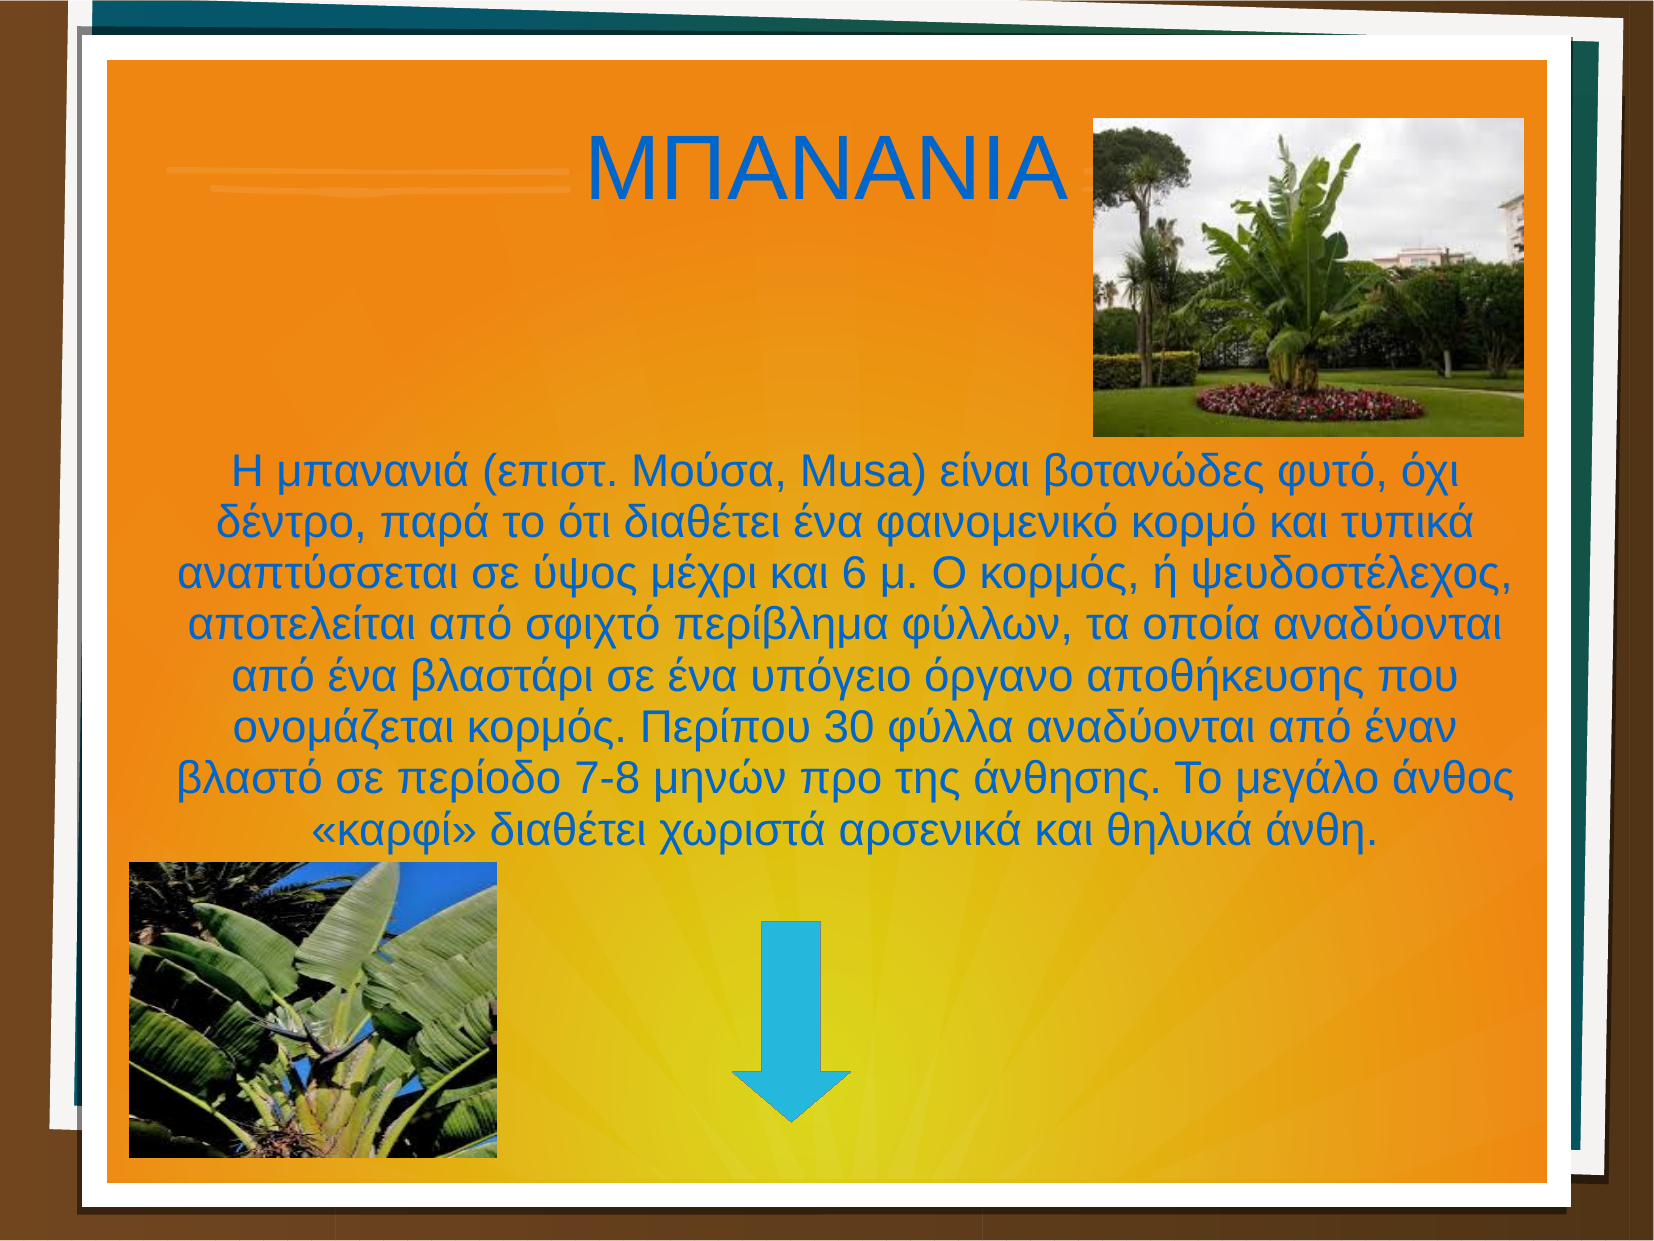

# ΜΠΑΝΑΝΙΑ
Η μπανανιά (επιστ. Μούσα, Musa) είναι βοτανώδες φυτό, όχι δέντρο, παρά το ότι διαθέτει ένα φαινομενικό κορμό και τυπικά αναπτύσσεται σε ύψος μέχρι και 6 μ. Ο κορμός, ή ψευδοστέλεχος, αποτελείται από σφιχτό περίβλημα φύλλων, τα οποία αναδύονται από ένα βλαστάρι σε ένα υπόγειο όργανο αποθήκευσης που ονομάζεται κορμός. Περίπου 30 φύλλα αναδύονται από έναν βλαστό σε περίοδο 7-8 μηνών προ της άνθησης. Το μεγάλο άνθος «καρφί» διαθέτει χωριστά αρσενικά και θηλυκά άνθη.